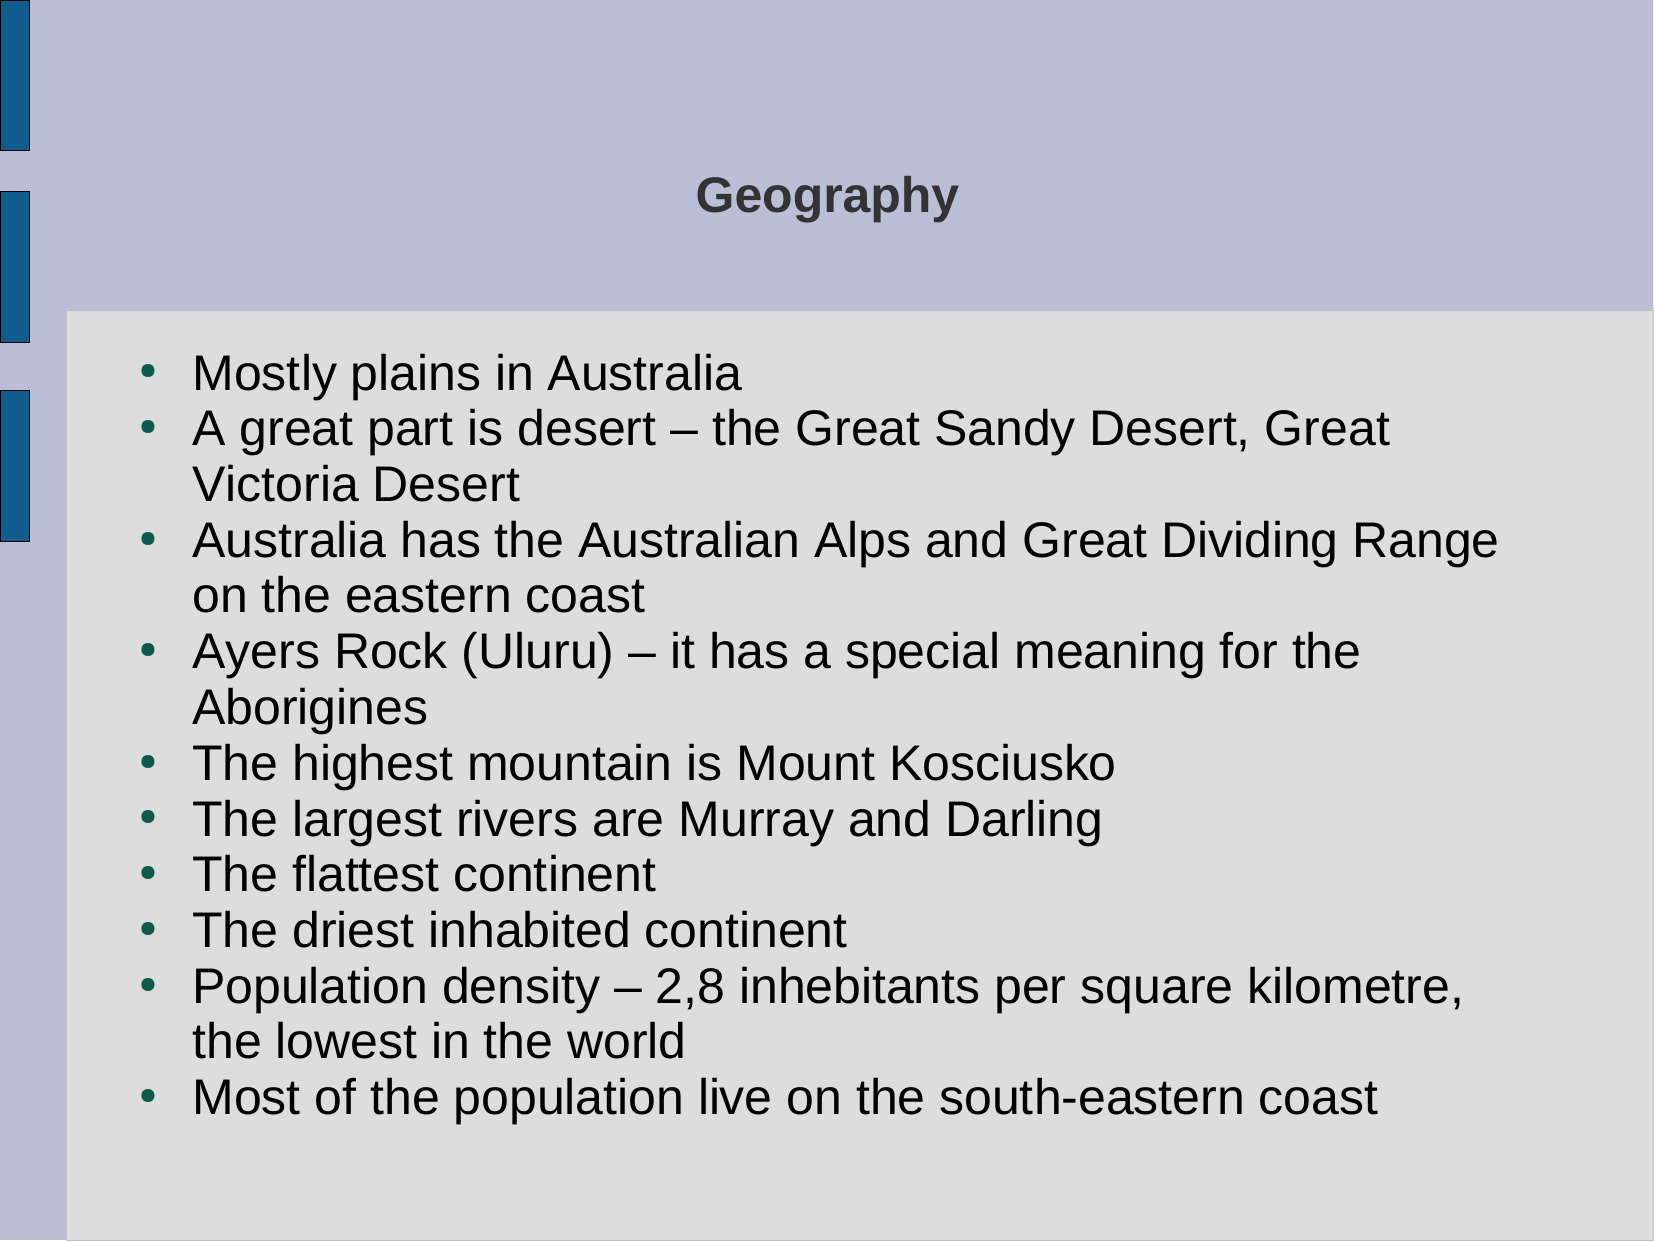

# Geography
Mostly plains in Australia
A great part is desert – the Great Sandy Desert, Great Victoria Desert
Australia has the Australian Alps and Great Dividing Range on the eastern coast
Ayers Rock (Uluru) – it has a special meaning for the Aborigines
The highest mountain is Mount Kosciusko
The largest rivers are Murray and Darling
The flattest continent
The driest inhabited continent
Population density – 2,8 inhebitants per square kilometre, the lowest in the world
Most of the population live on the south-eastern coast